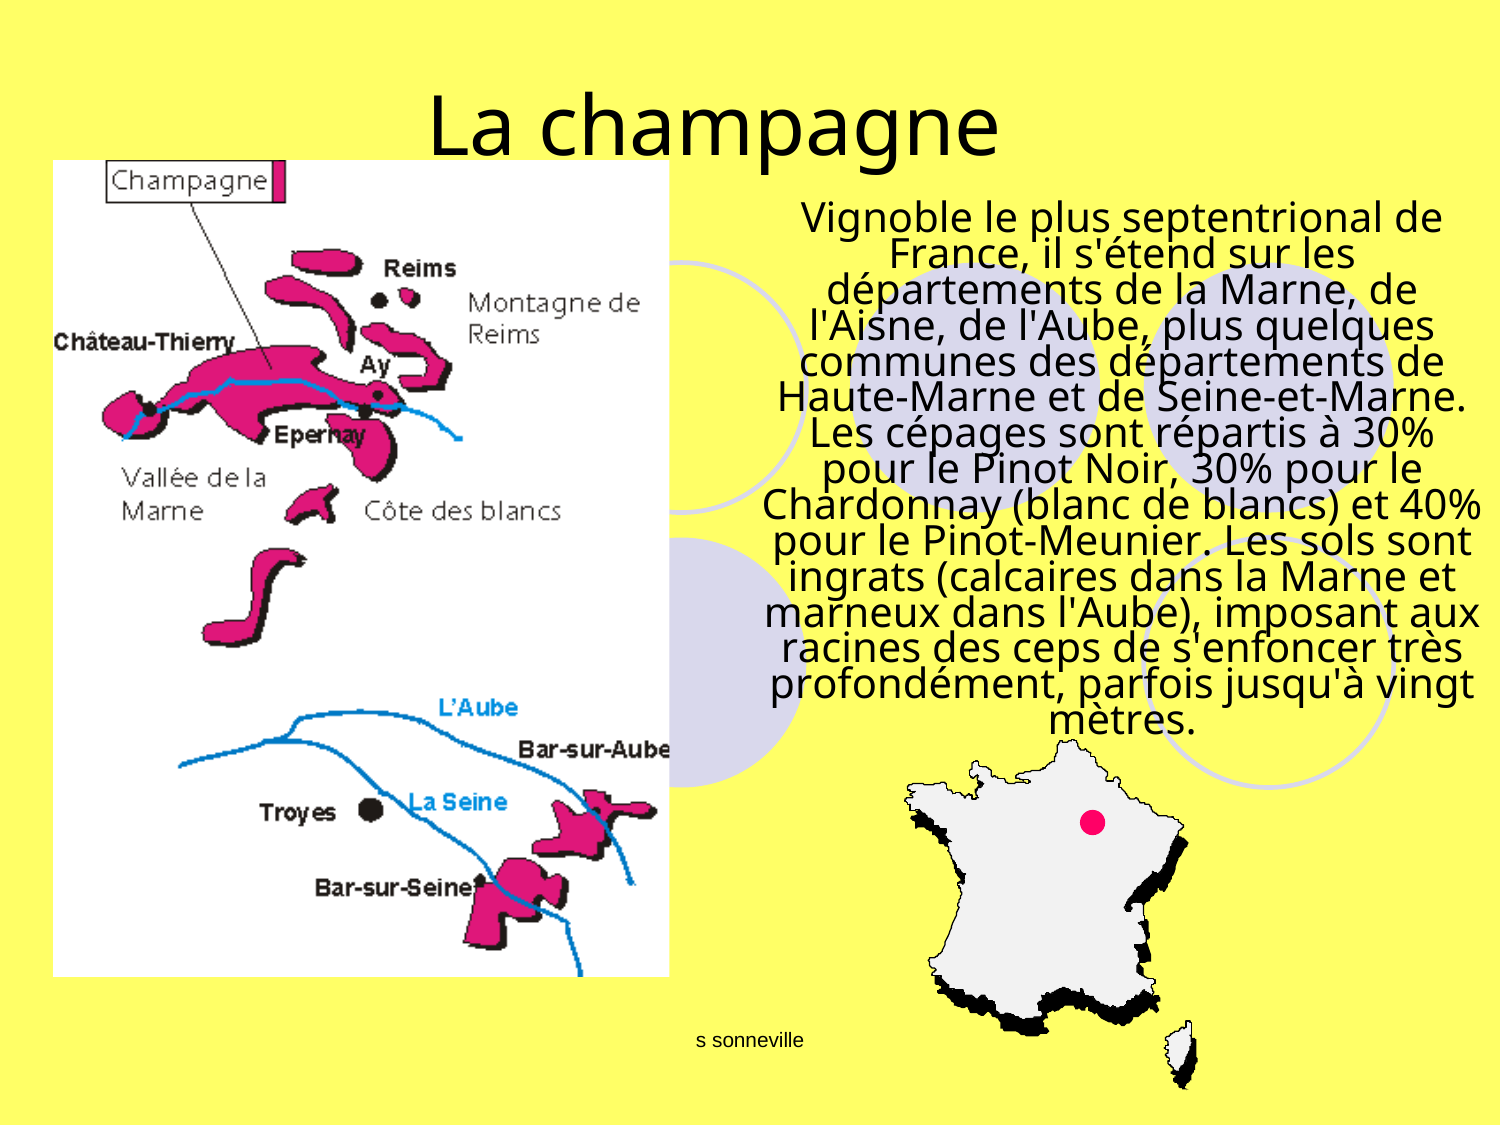

# La champagne
Vignoble le plus septentrional de France, il s'étend sur les départements de la Marne, de l'Aisne, de l'Aube, plus quelques communes des départements de Haute-Marne et de Seine-et-Marne. Les cépages sont répartis à 30% pour le Pinot Noir, 30% pour le Chardonnay (blanc de blancs) et 40% pour le Pinot-Meunier. Les sols sont ingrats (calcaires dans la Marne et marneux dans l'Aube), imposant aux racines des ceps de s'enfoncer très profondément, parfois jusqu'à vingt mètres.